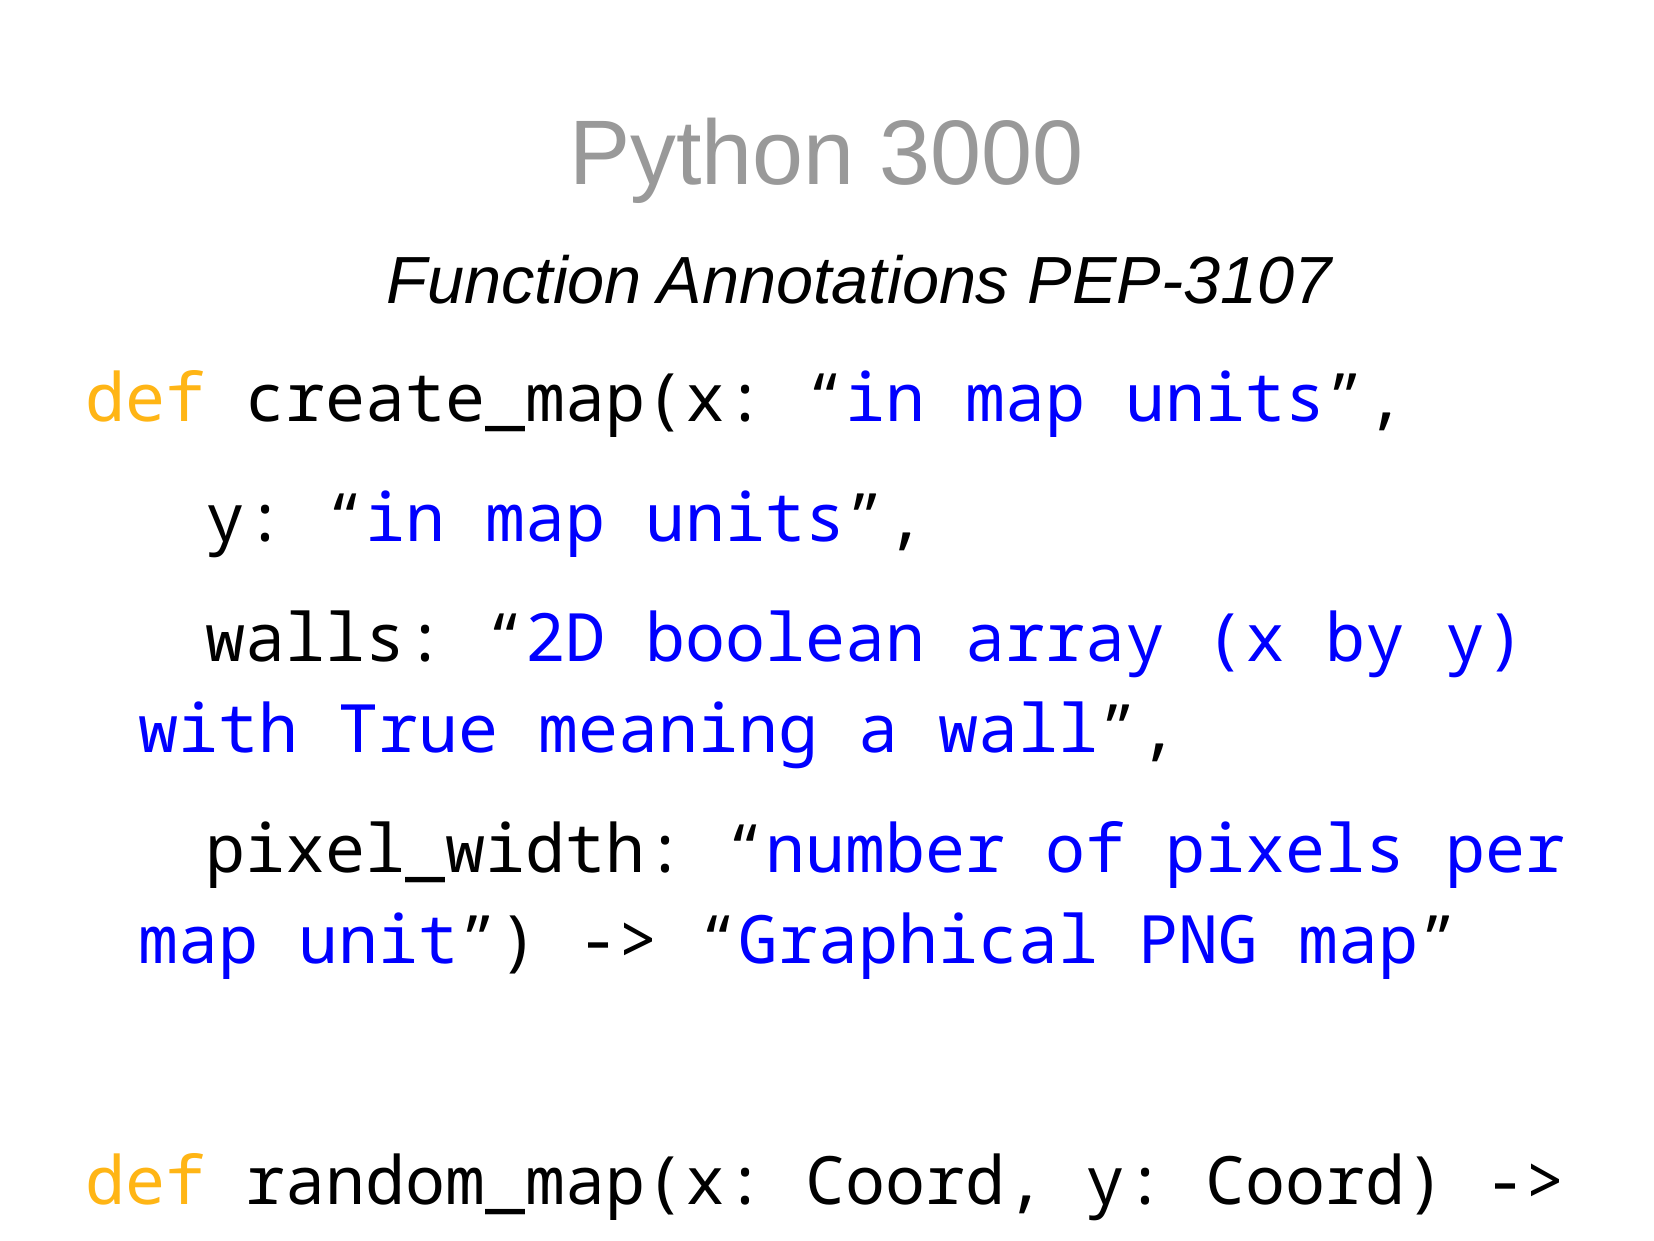

Python 3000
Function Annotations PEP-3107
# def create_map(x: “in map units”,
 y: “in map units”,
 walls: “2D boolean array (x by y) with True meaning a wall”,
 pixel_width: “number of pixels per map unit”) -> “Graphical PNG map”
def random_map(x: Coord, y: Coord) -> Image: